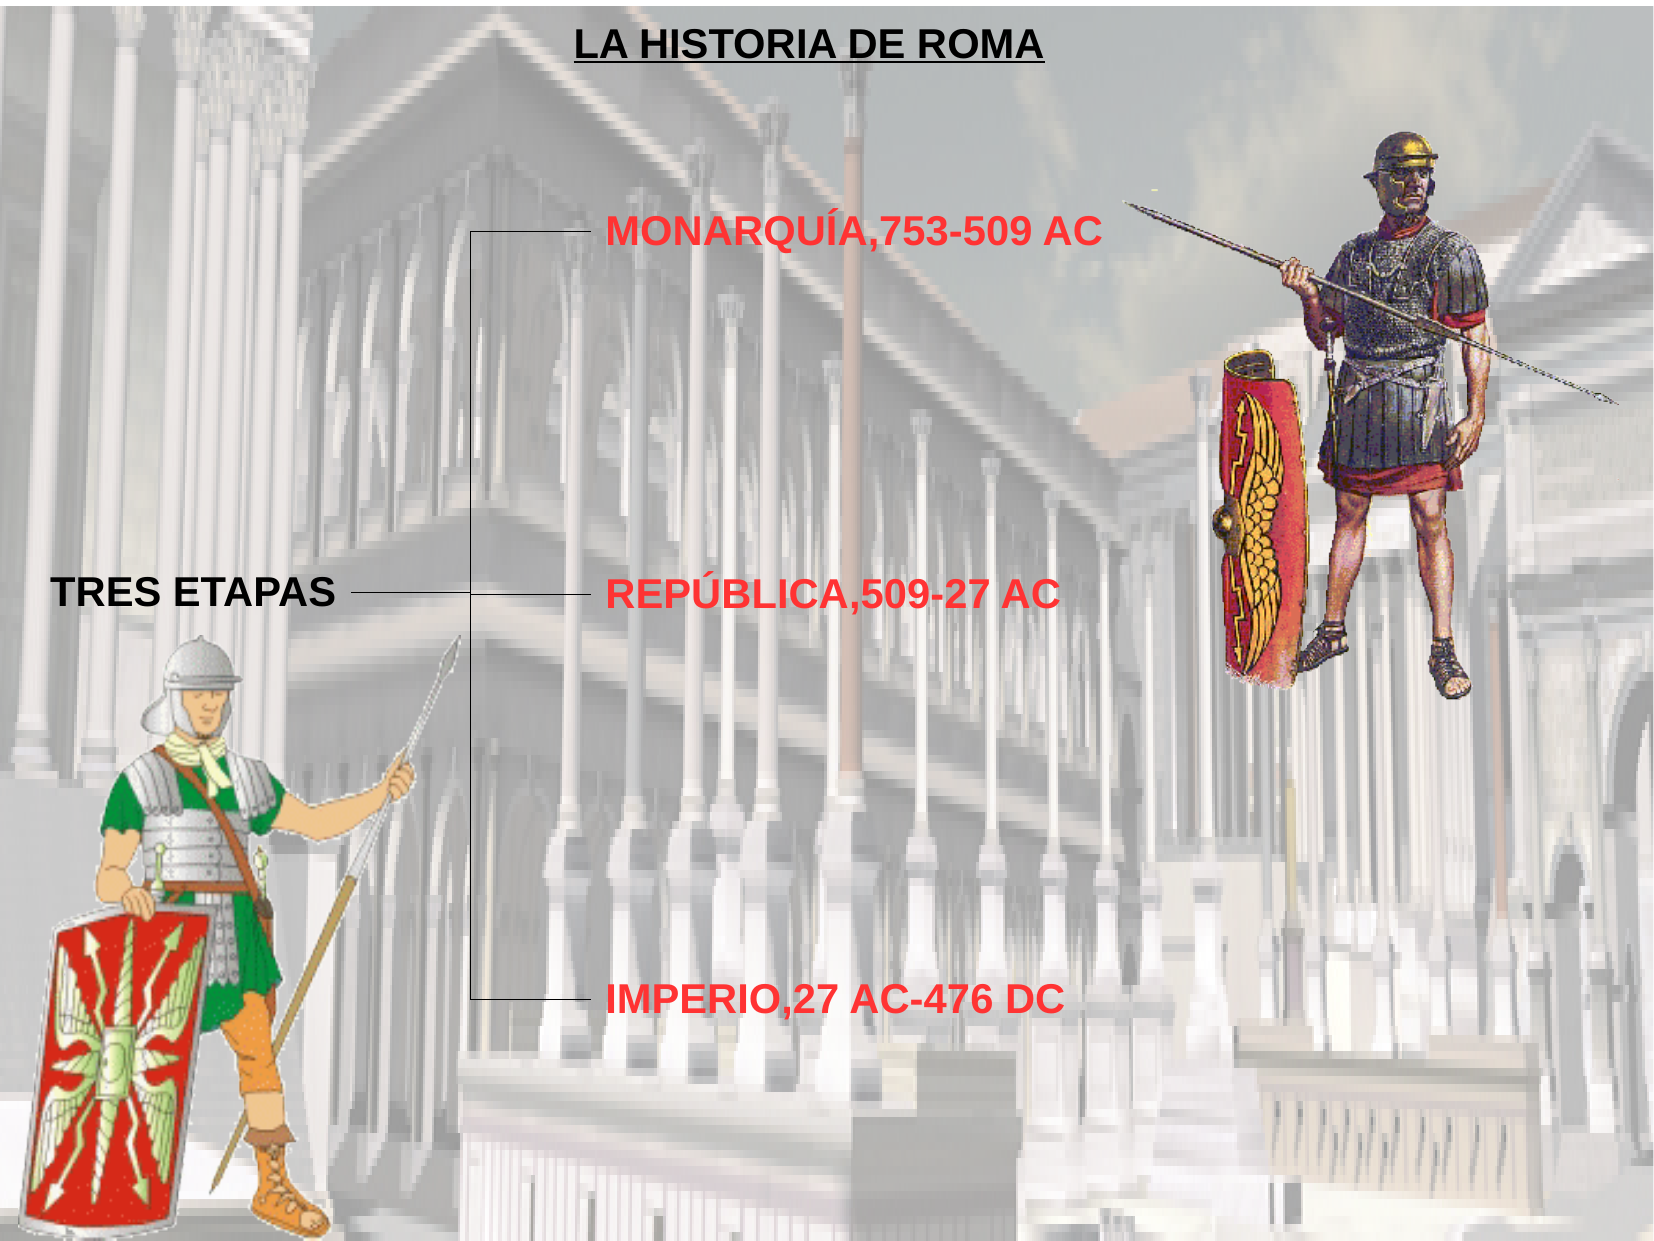

LA HISTORIA DE ROMA
MONARQUÍA,753-509 AC
TRES ETAPAS
REPÚBLICA,509-27 AC
IMPERIO,27 AC-476 DC